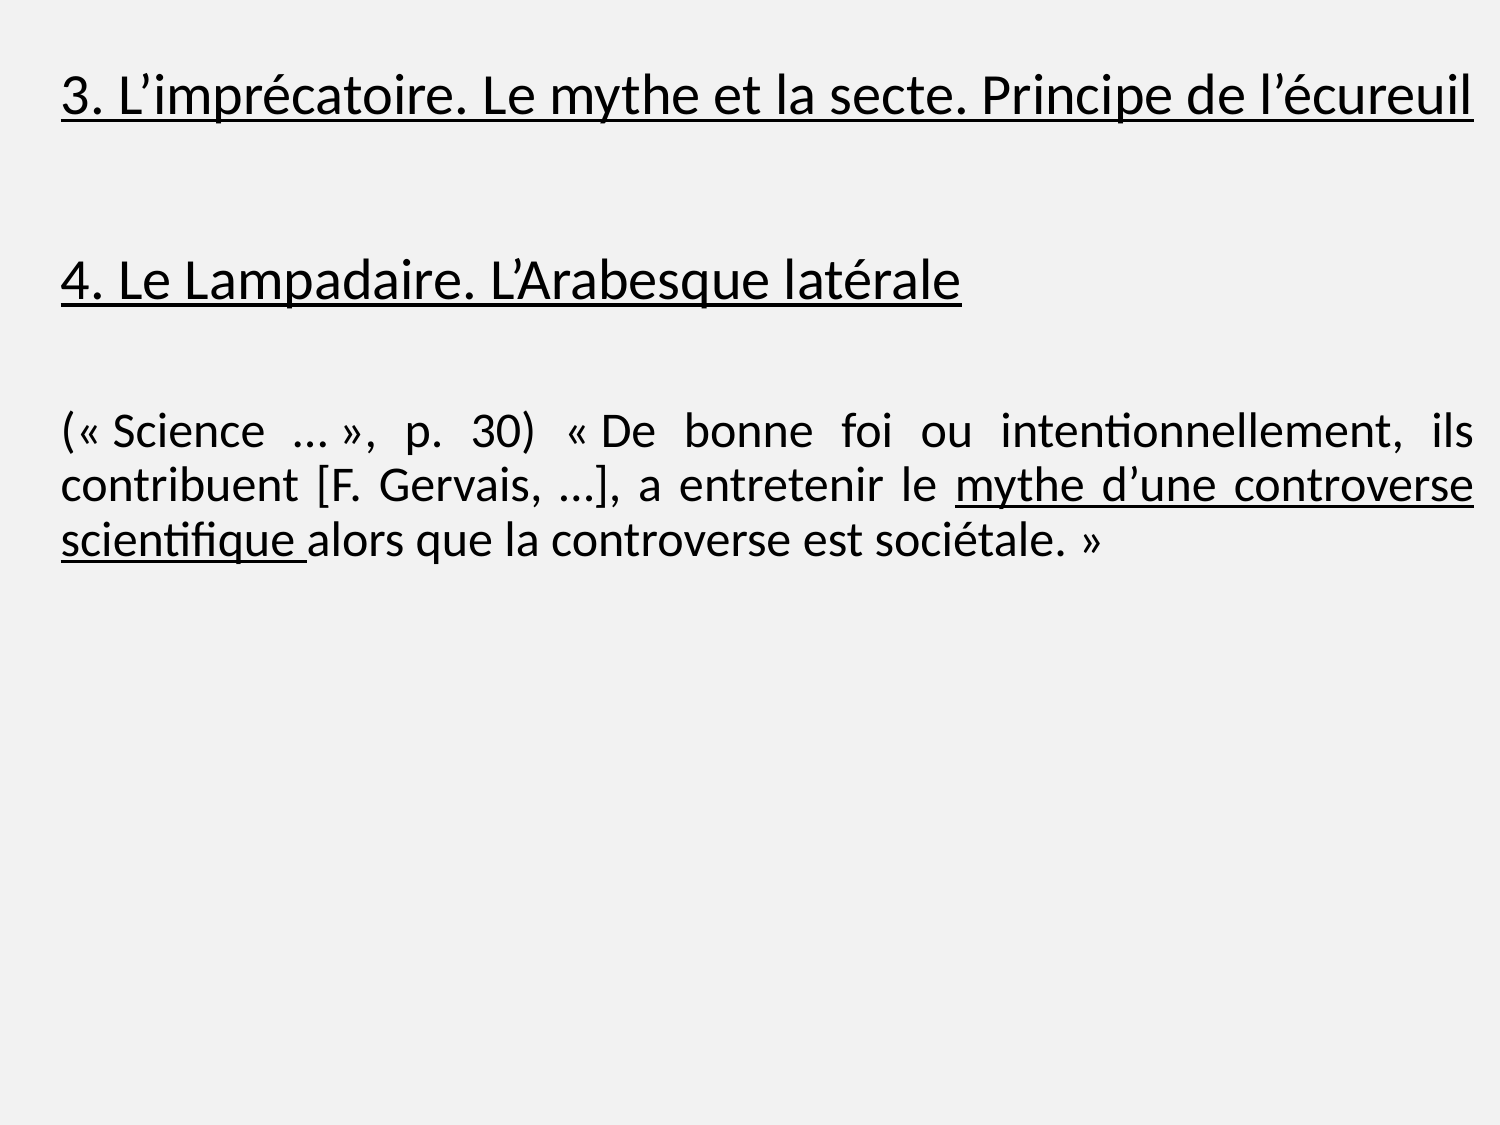

# 3. L’imprécatoire. Le mythe et la secte. Principe de l’écureuil
4. Le Lampadaire. L’Arabesque latérale
(« Science … », p. 30) « De bonne foi ou intentionnellement, ils contribuent [F. Gervais, …], a entretenir le mythe d’une controverse scientifique alors que la controverse est sociétale. »